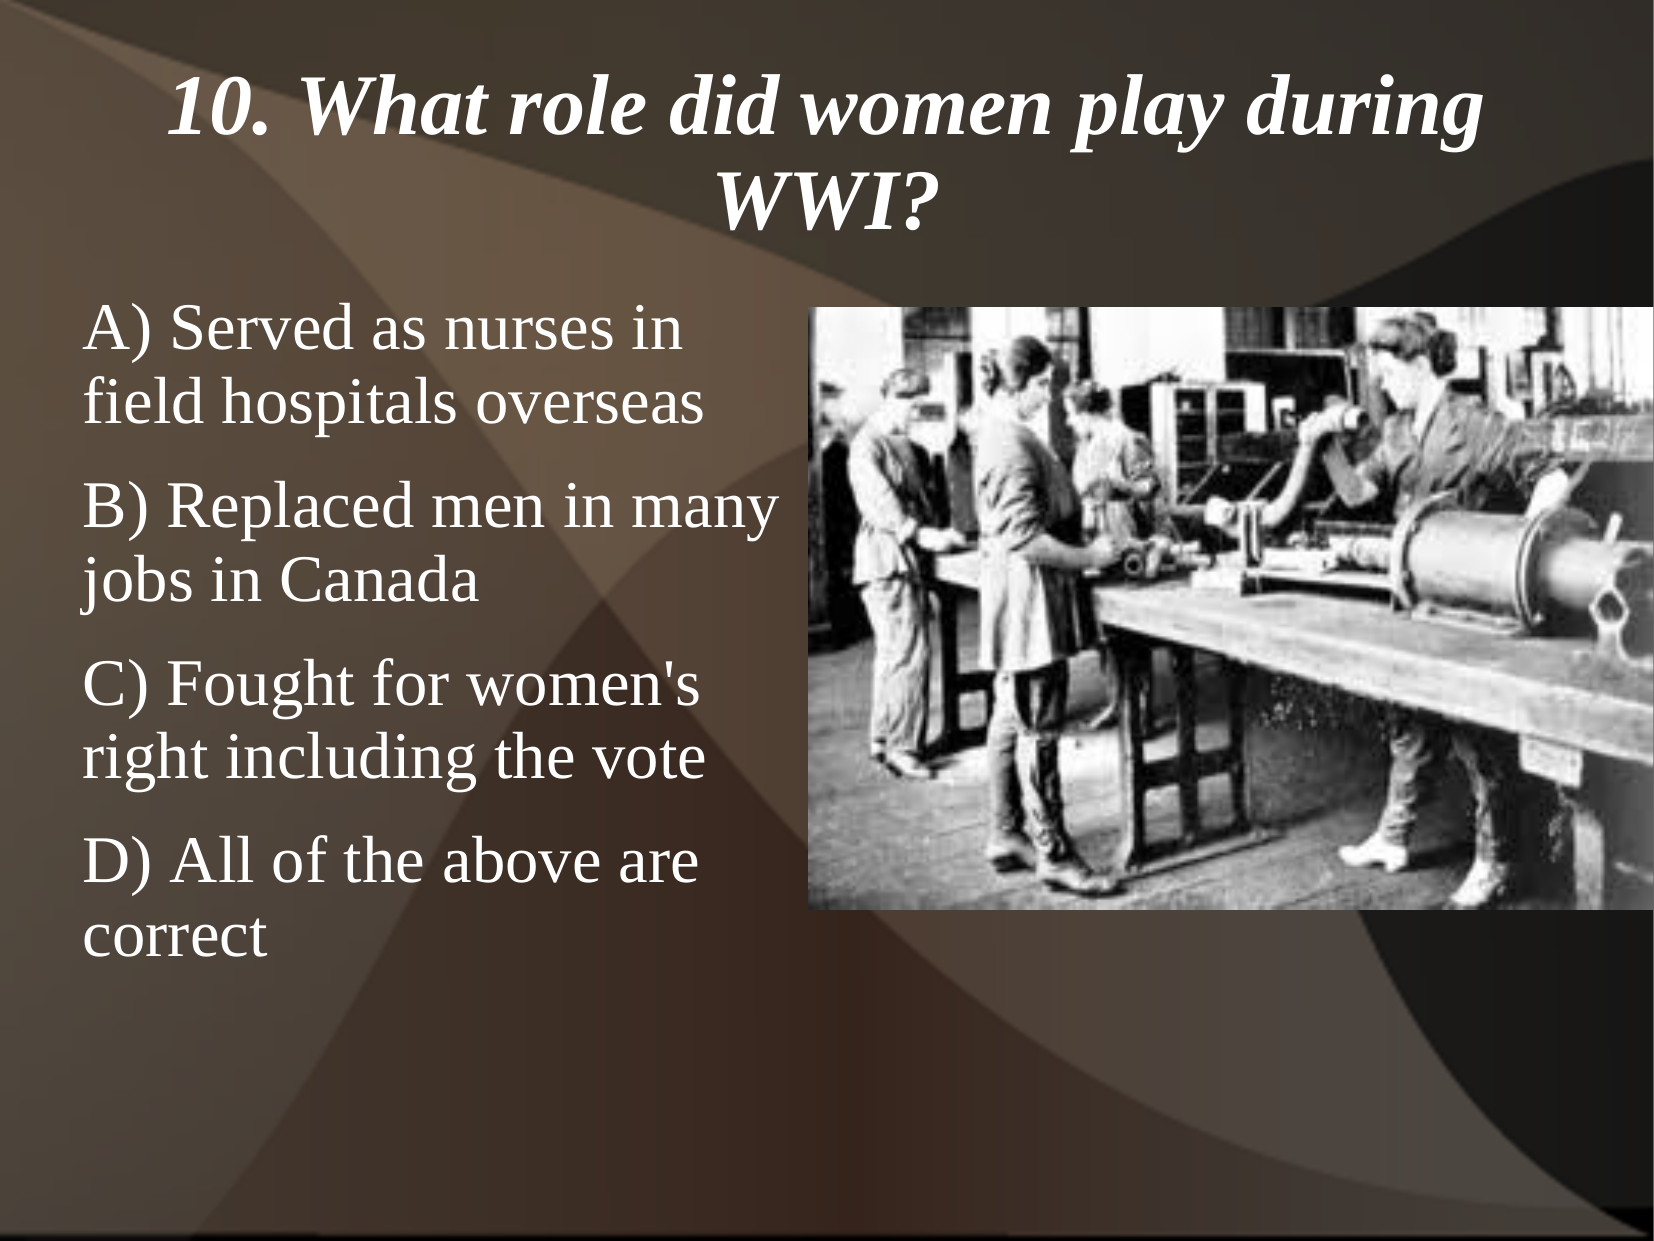

# 10. What role did women play during WWI?
A) Served as nurses in field hospitals overseas
B) Replaced men in many jobs in Canada
C) Fought for women's right including the vote
D) All of the above are correct
### Chart
| Category | Column 1 | Column 2 | Column 3 |
|---|---|---|---|
| Row 1 | 9.1 | 3.2 | 4.54 |
| Row 2 | 2.4 | 8.8 | 9.65 |
| Row 3 | 3.1 | 1.5 | 3.7 |
| Row 4 | 4.3 | 9.02 | 6.2 |